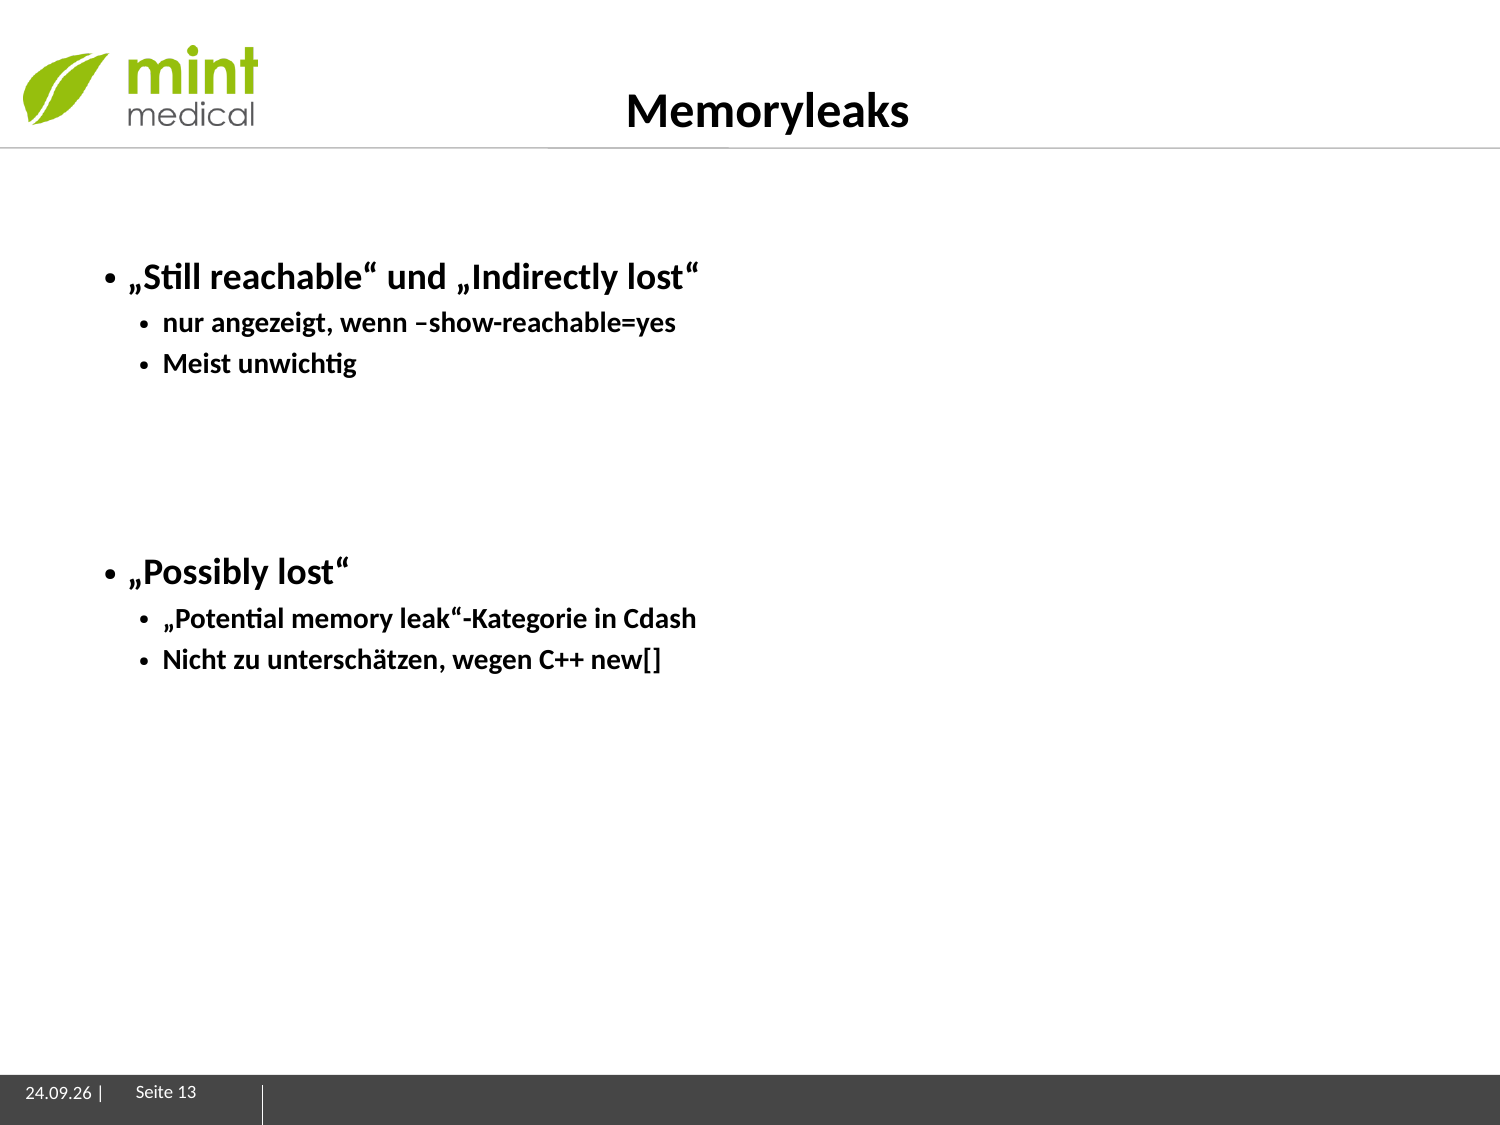

# Memoryleaks
„Still reachable“ und „Indirectly lost“
nur angezeigt, wenn –show-reachable=yes
Meist unwichtig
„Possibly lost“
„Potential memory leak“-Kategorie in Cdash
Nicht zu unterschätzen, wegen C++ new[]